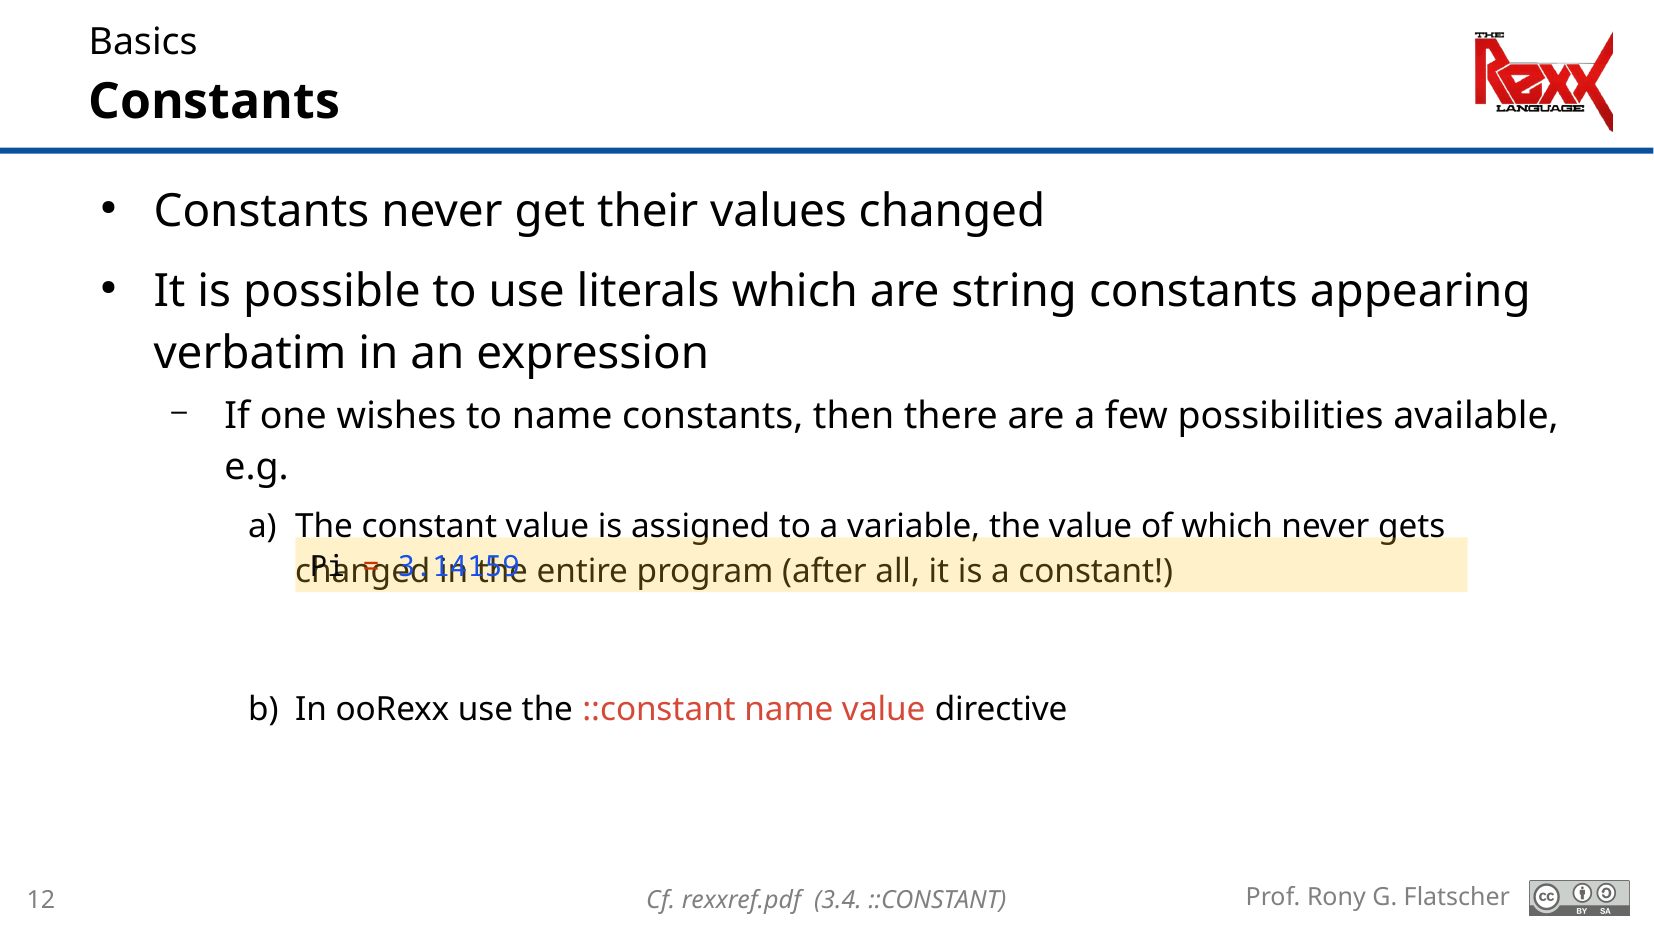

# Basics Constants
Constants never get their values changed
It is possible to use literals which are string constants appearing verbatim in an expression
If one wishes to name constants, then there are a few possibilities available, e.g.
The constant value is assigned to a variable, the value of which never gets changed in the entire program (after all, it is a constant!)
In ooRexx use the ::constant name value directive
Pi = 3.14159
Cf. rexxref.pdf (3.4. ::CONSTANT)